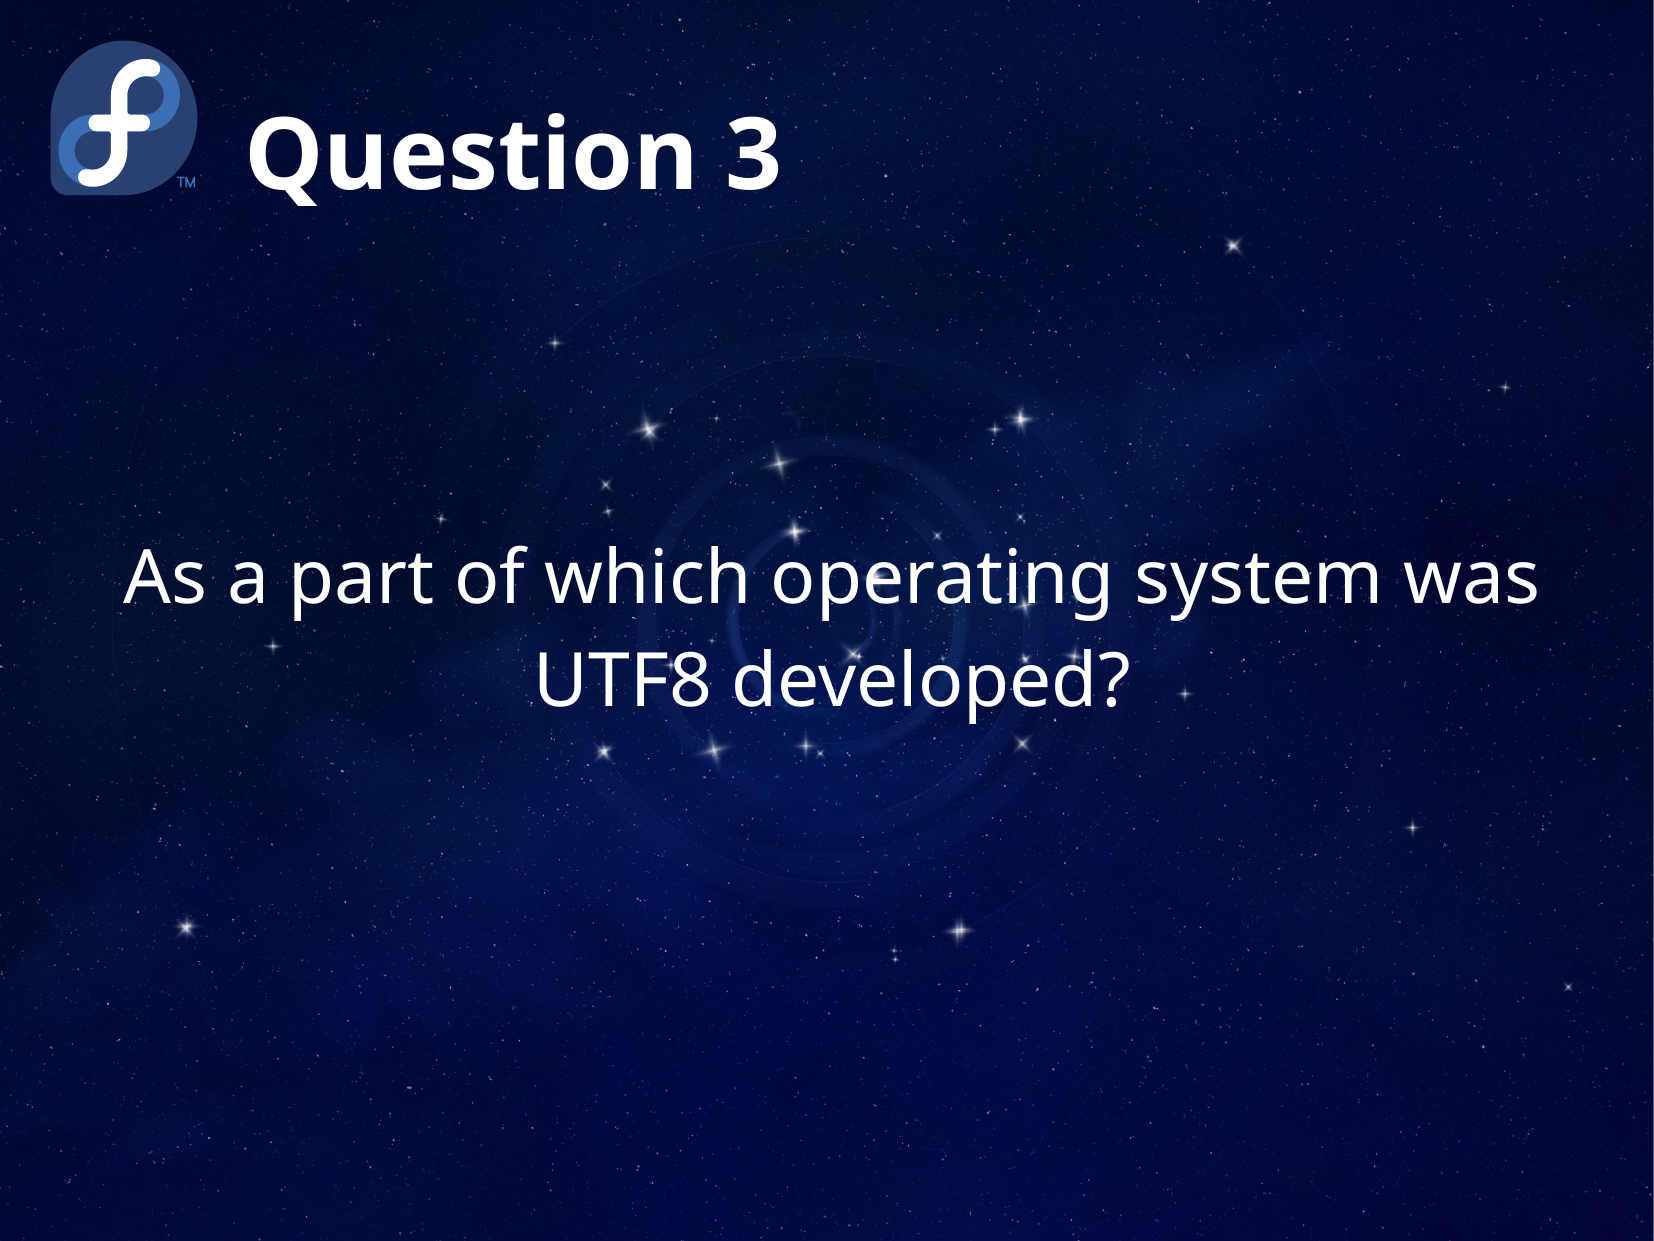

Question 3
As a part of which operating system was UTF8 developed?